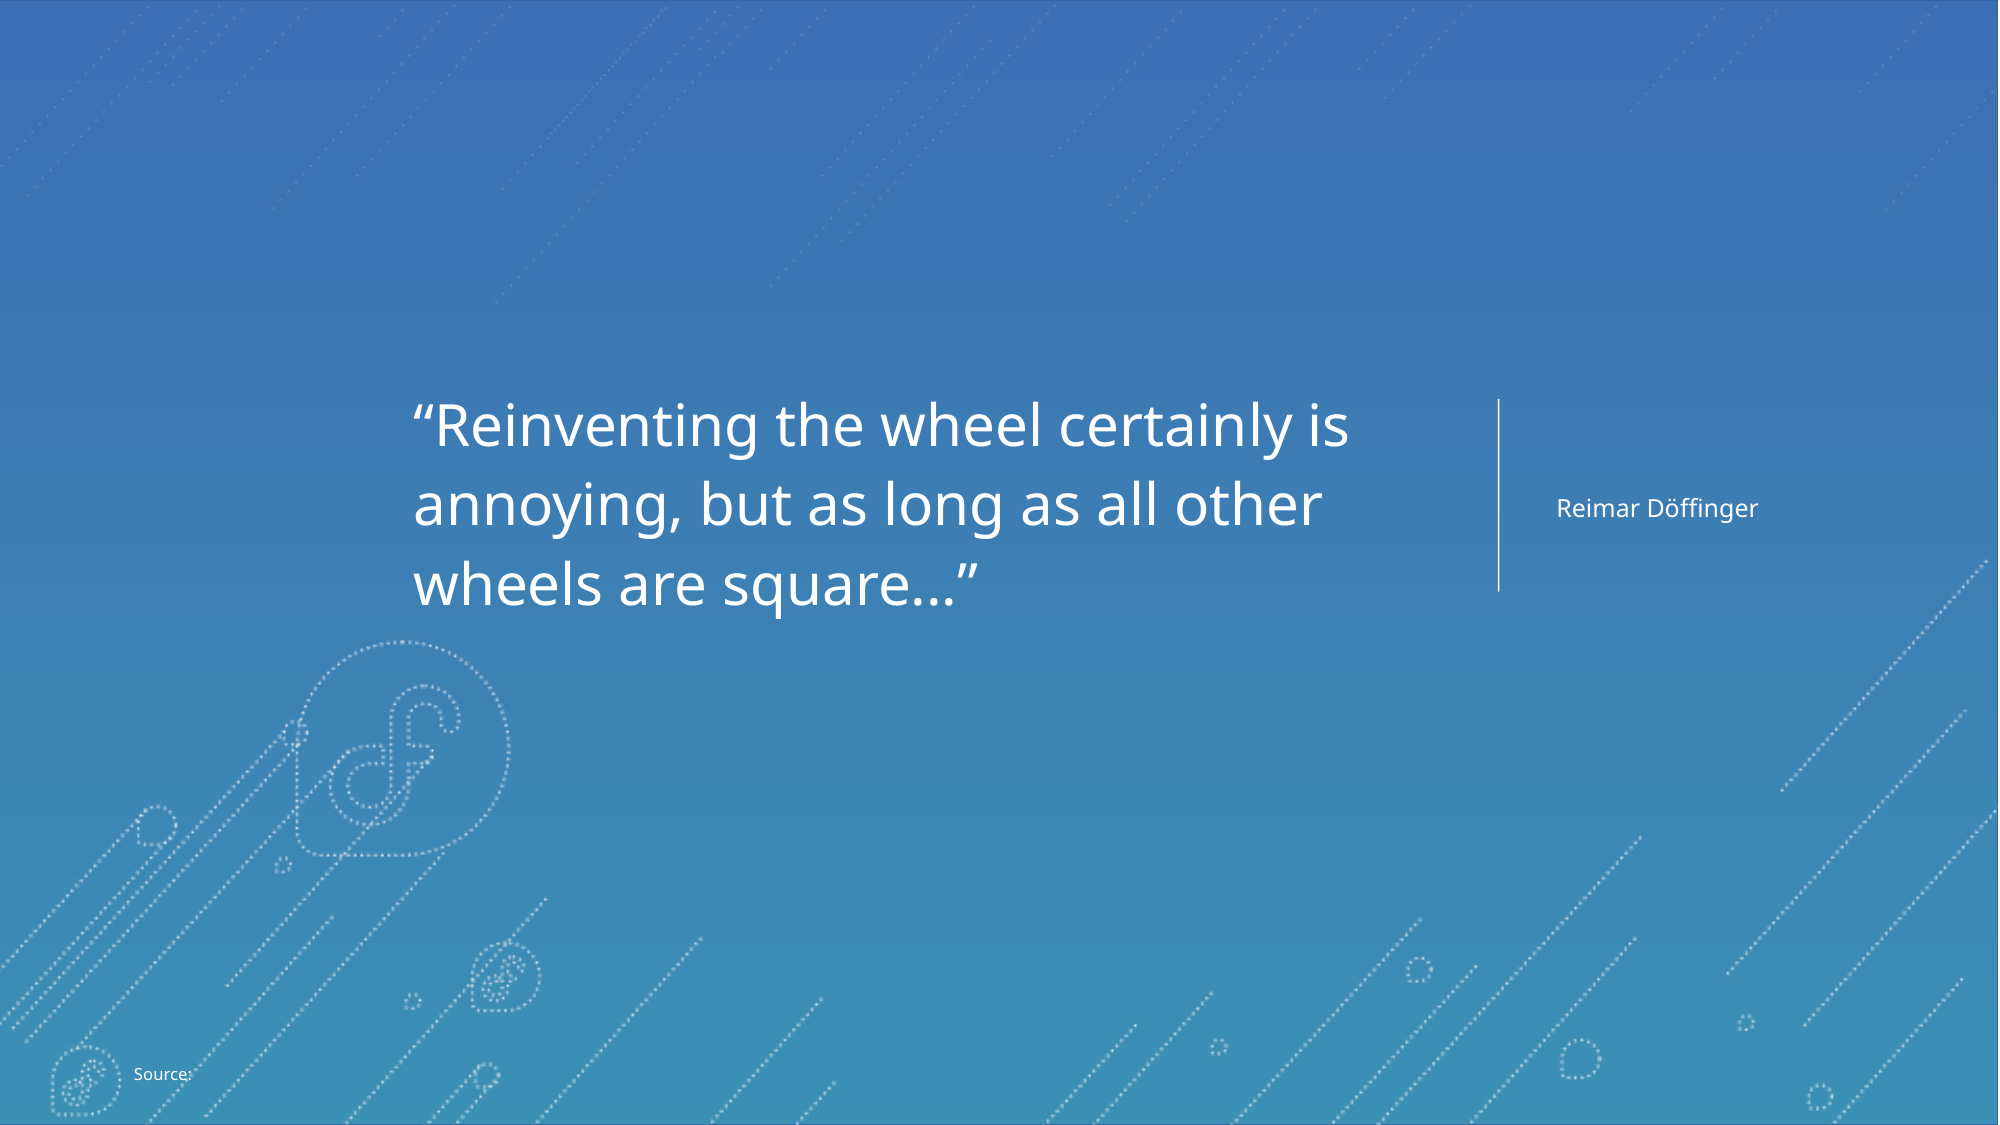

# “Reinventing the wheel certainly is annoying, but as long as all other wheels are square...”
Reimar Döffinger
Source: